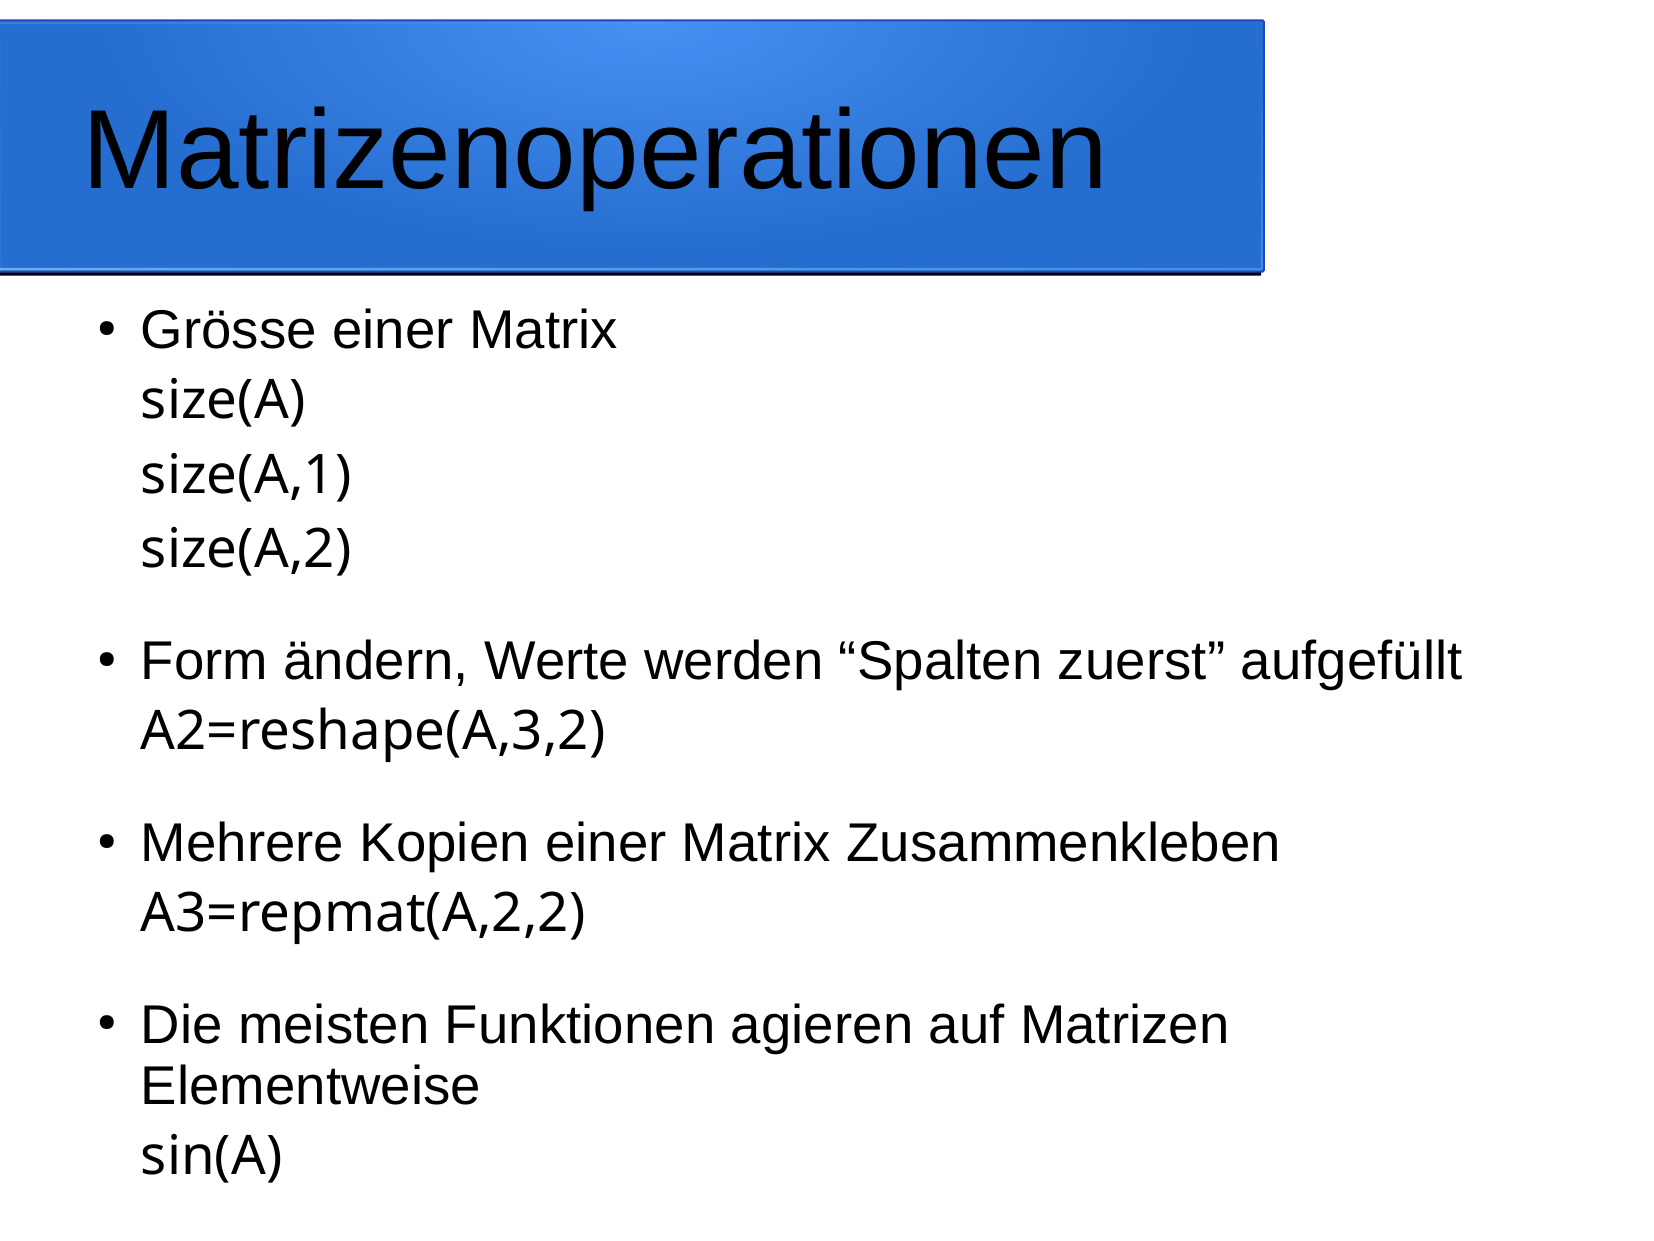

# Matrizenoperationen
Grösse einer Matrix
size(A)
size(A,1)
size(A,2)
Form ändern, Werte werden “Spalten zuerst” aufgefüllt
A2=reshape(A,3,2)
Mehrere Kopien einer Matrix Zusammenkleben
A3=repmat(A,2,2)
Die meisten Funktionen agieren auf Matrizen Elementweise
sin(A)